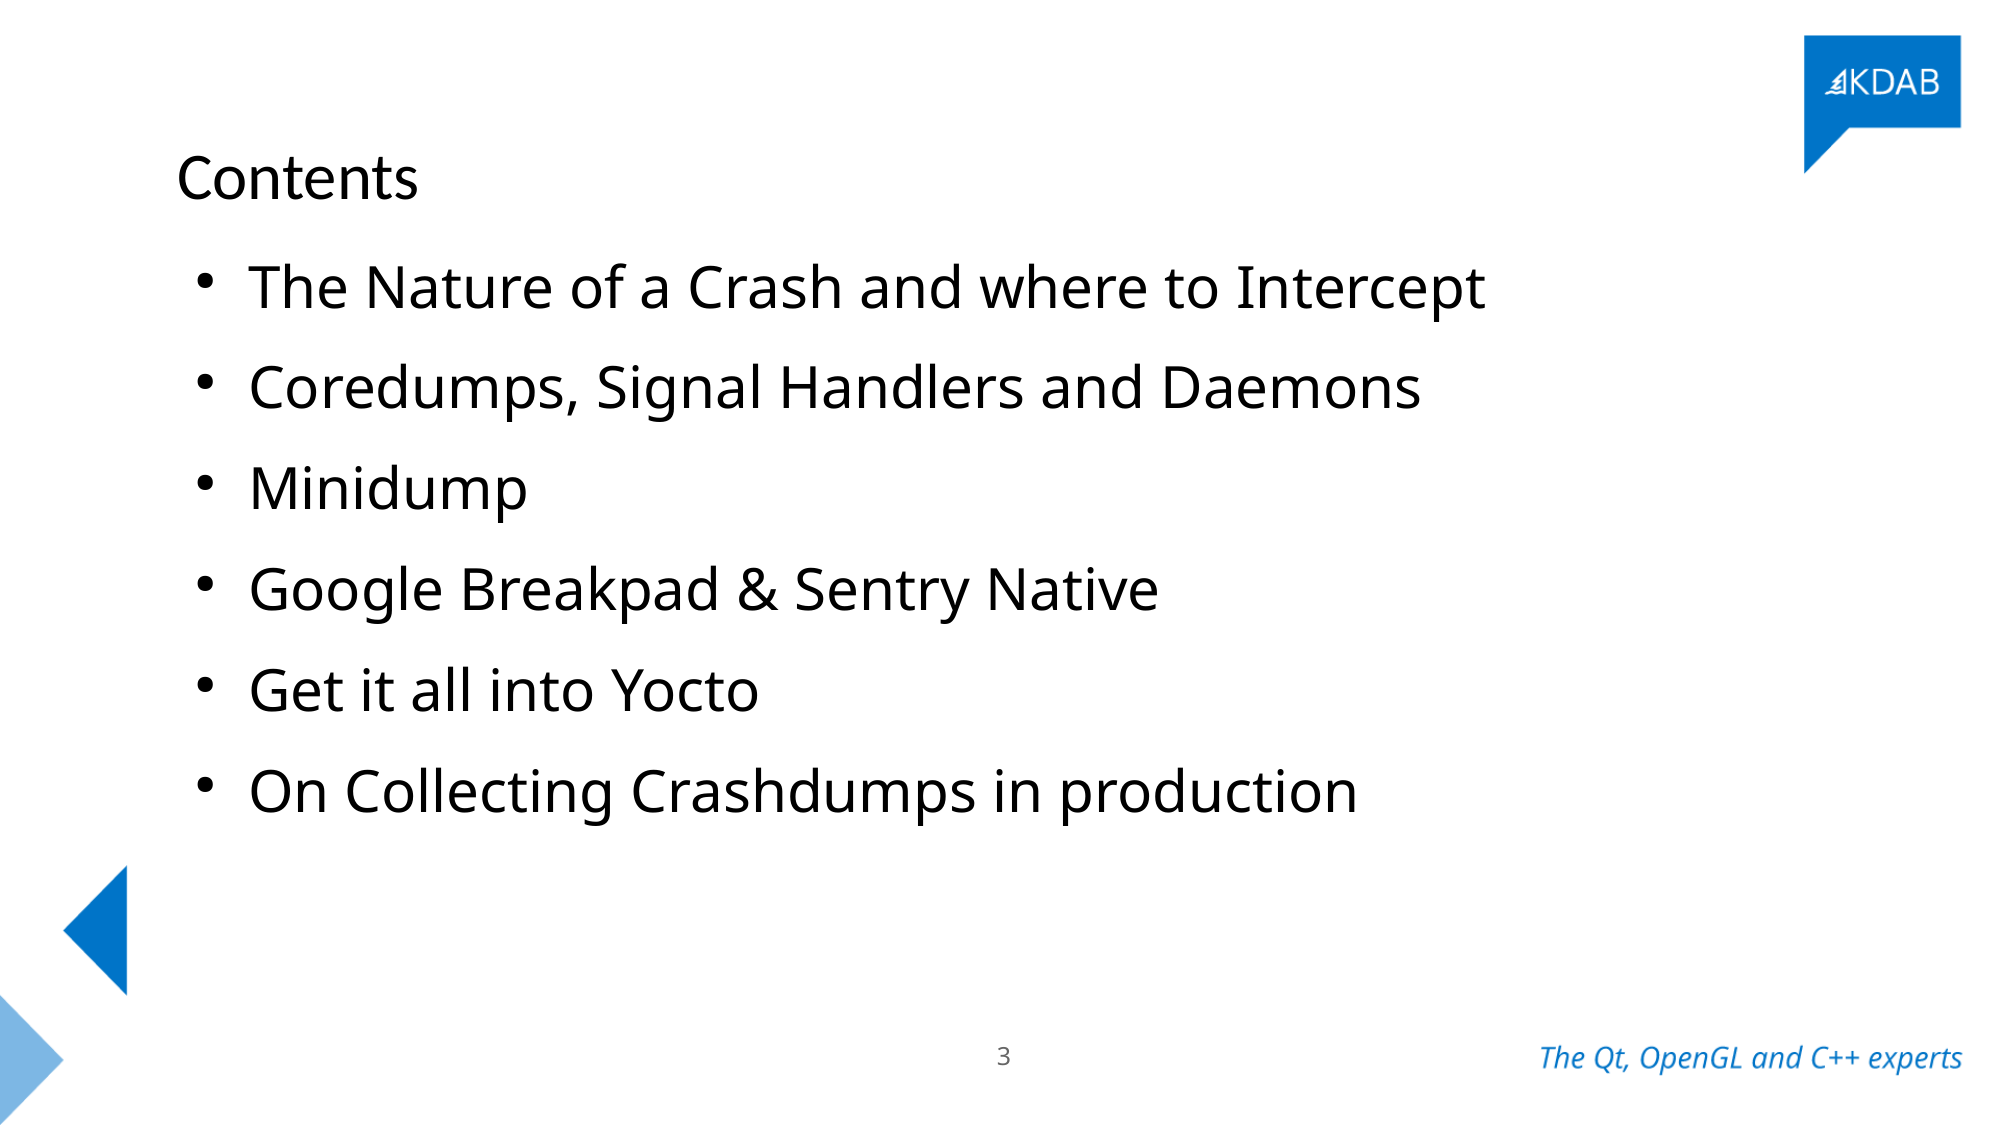

# Contents
The Nature of a Crash and where to Intercept
Coredumps, Signal Handlers and Daemons
Minidump
Google Breakpad & Sentry Native
Get it all into Yocto
On Collecting Crashdumps in production